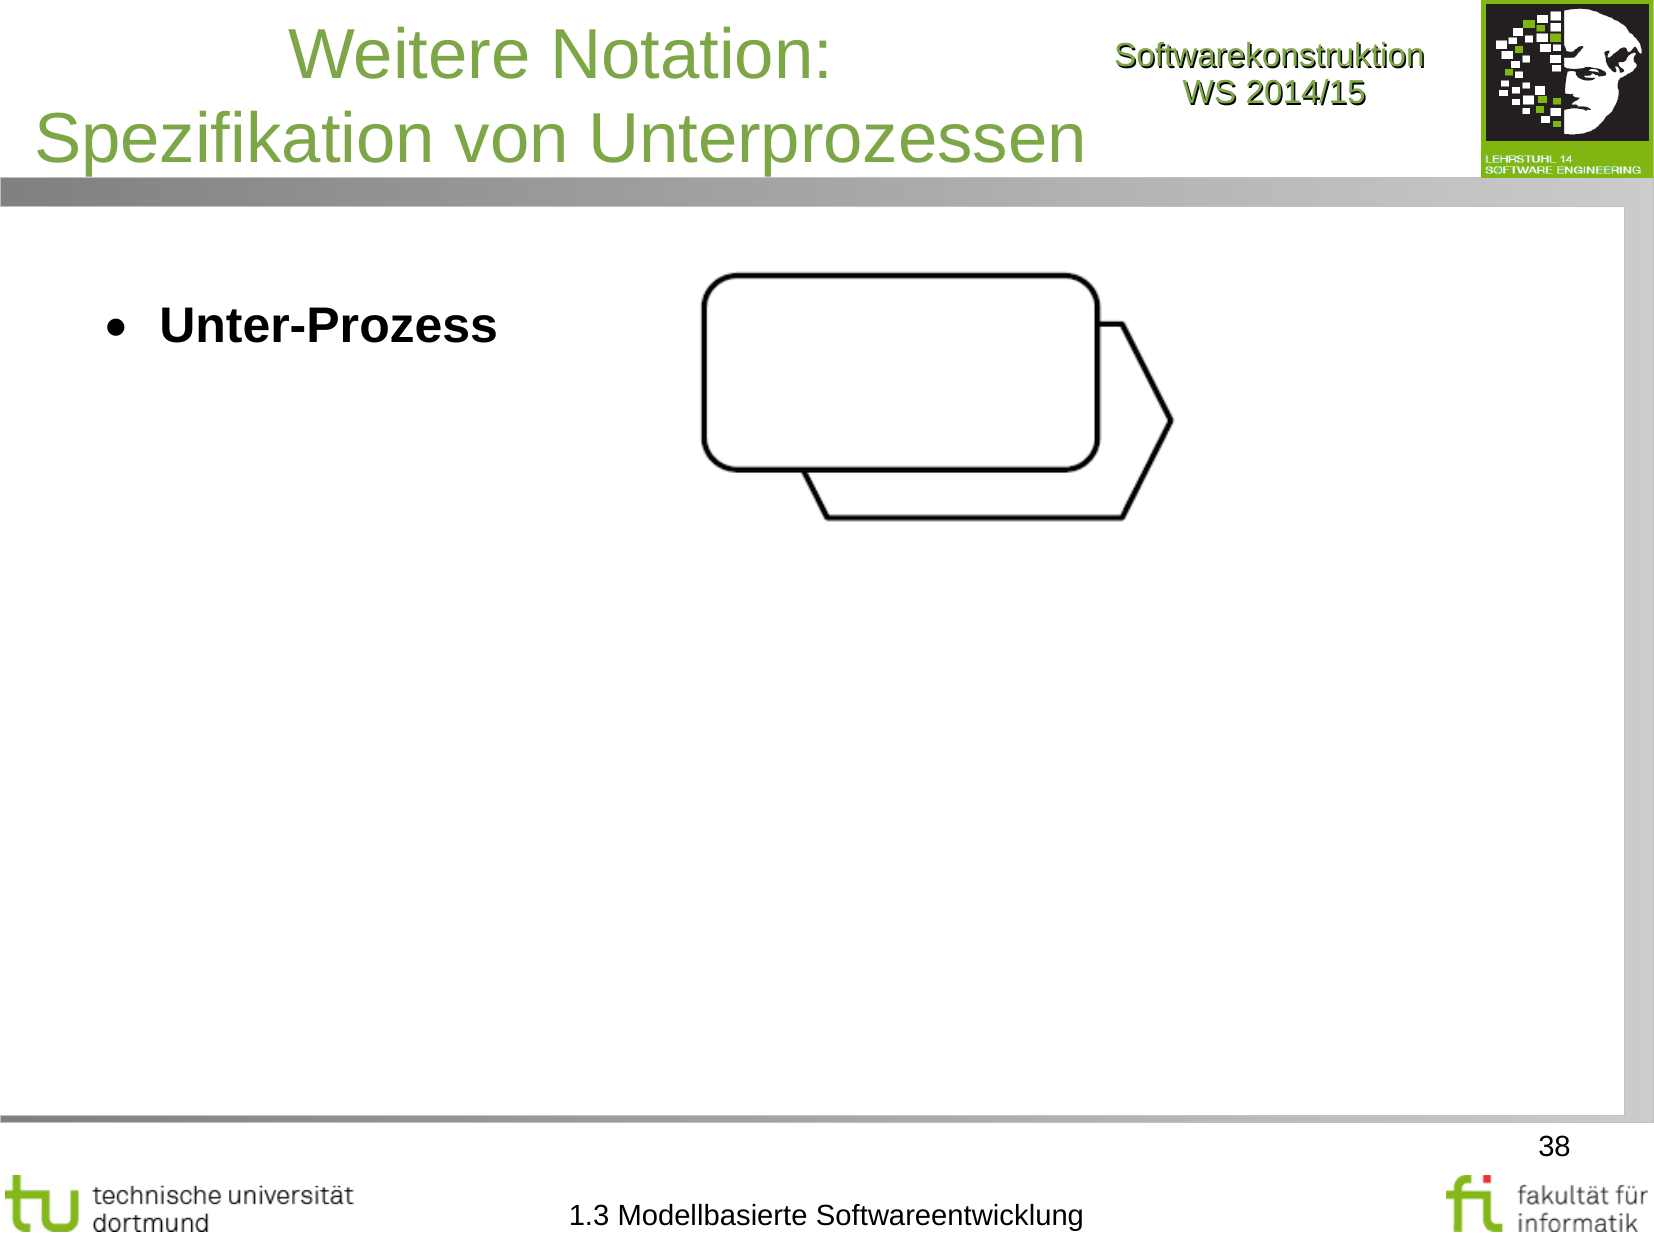

# Weitere Notation: Spezifikation von Unterprozessen
Unter-Prozess
38
1.3 Modellbasierte Softwareentwicklung